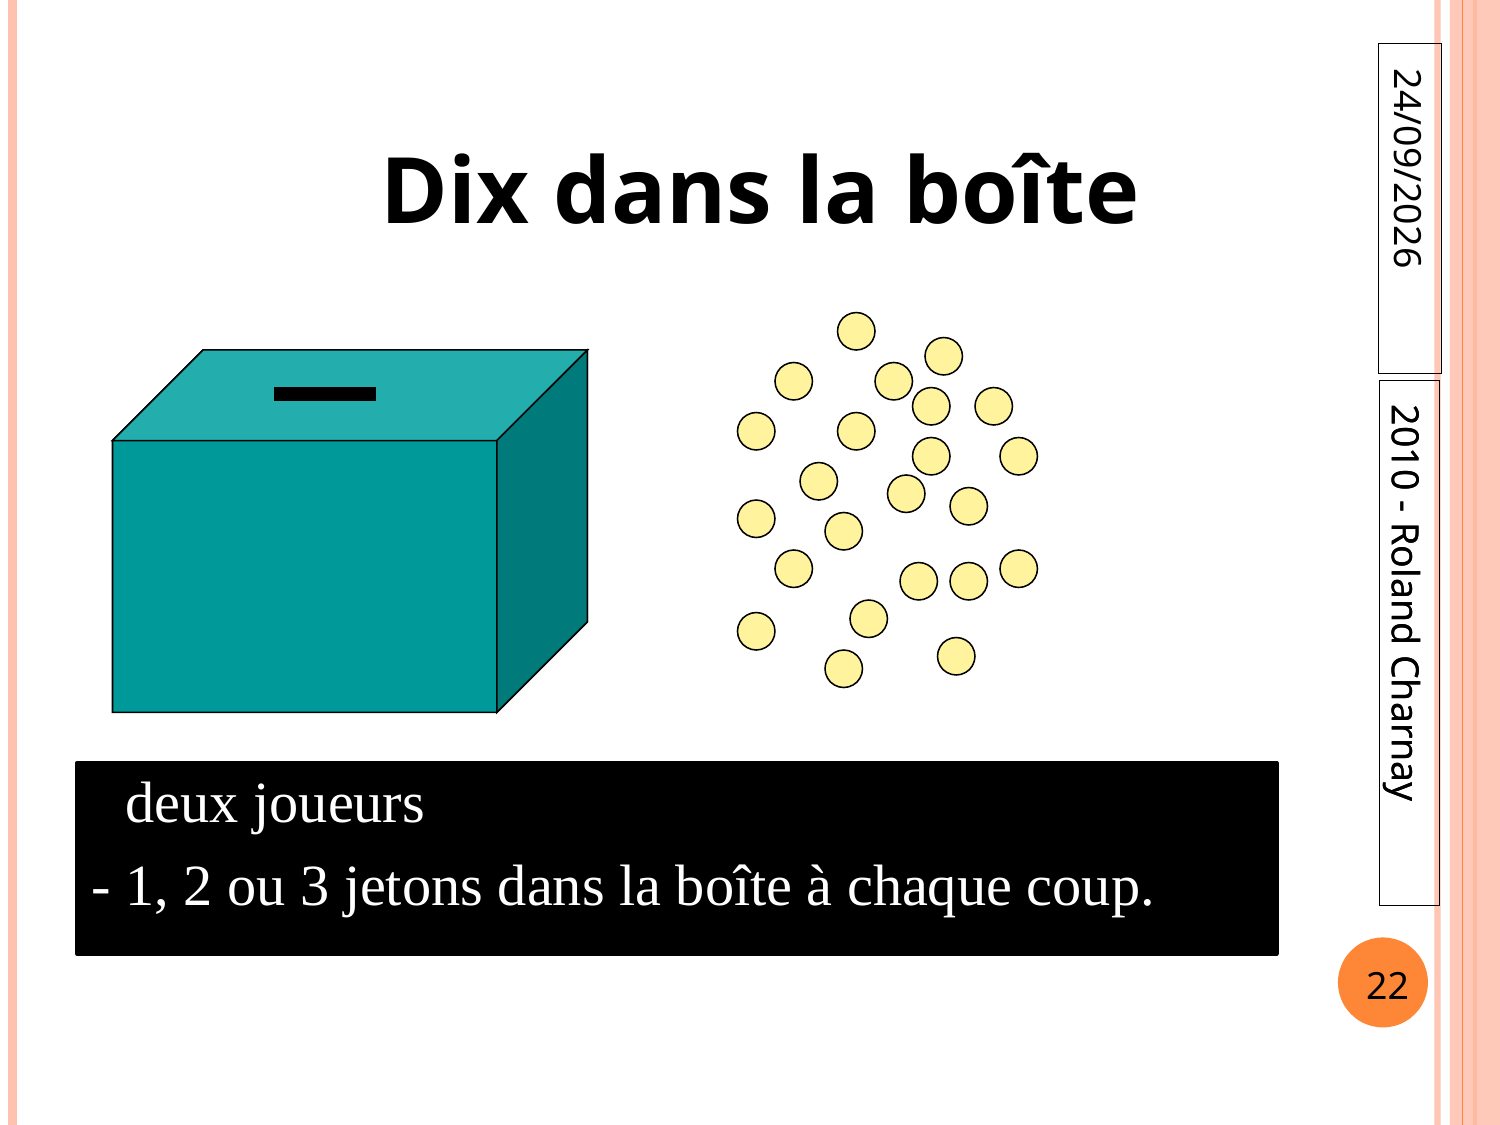

Dix dans la boîte
<footer>2010 - Roland Charnay
- deux joueurs
- 1, 2 ou 3 jetons dans la boîte à chaque coup.